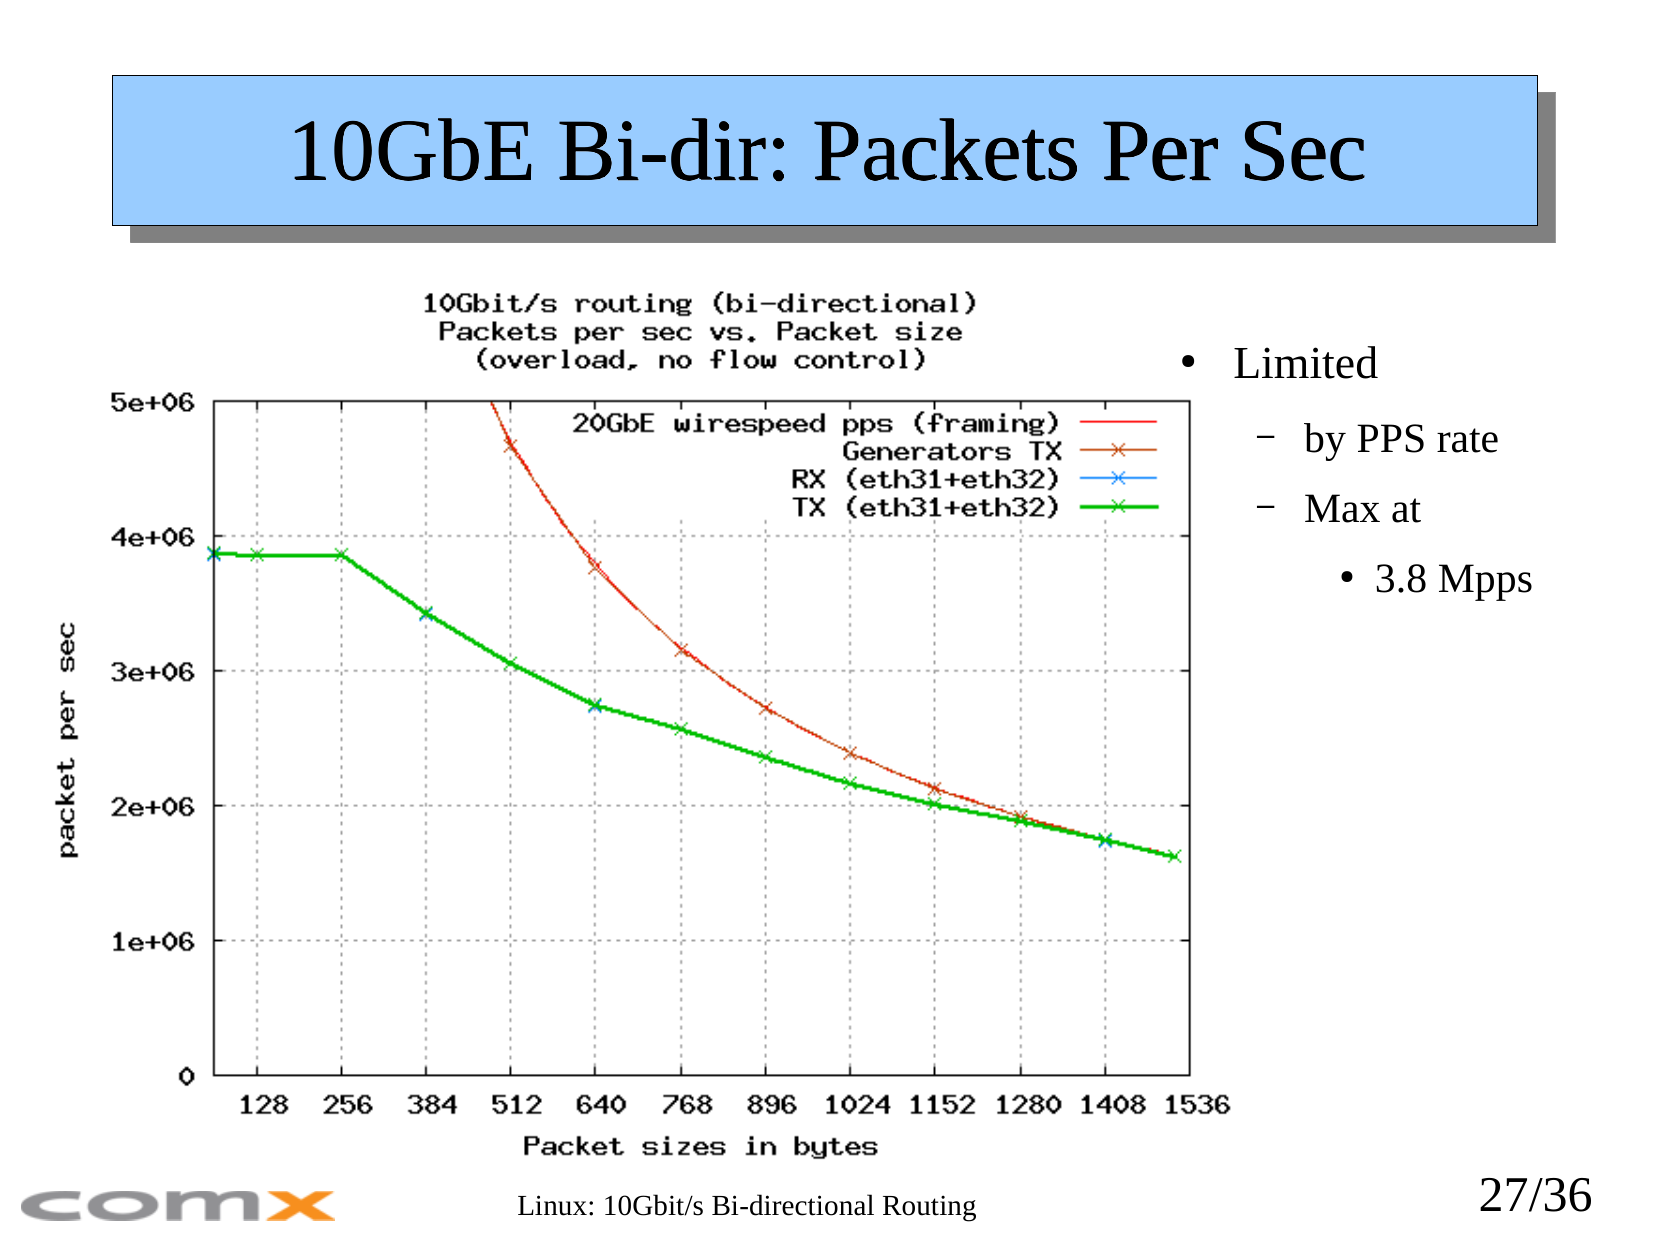

# 10GbE Bi-dir: Packets Per Sec
Limited
by PPS rate
Max at
3.8 Mpps